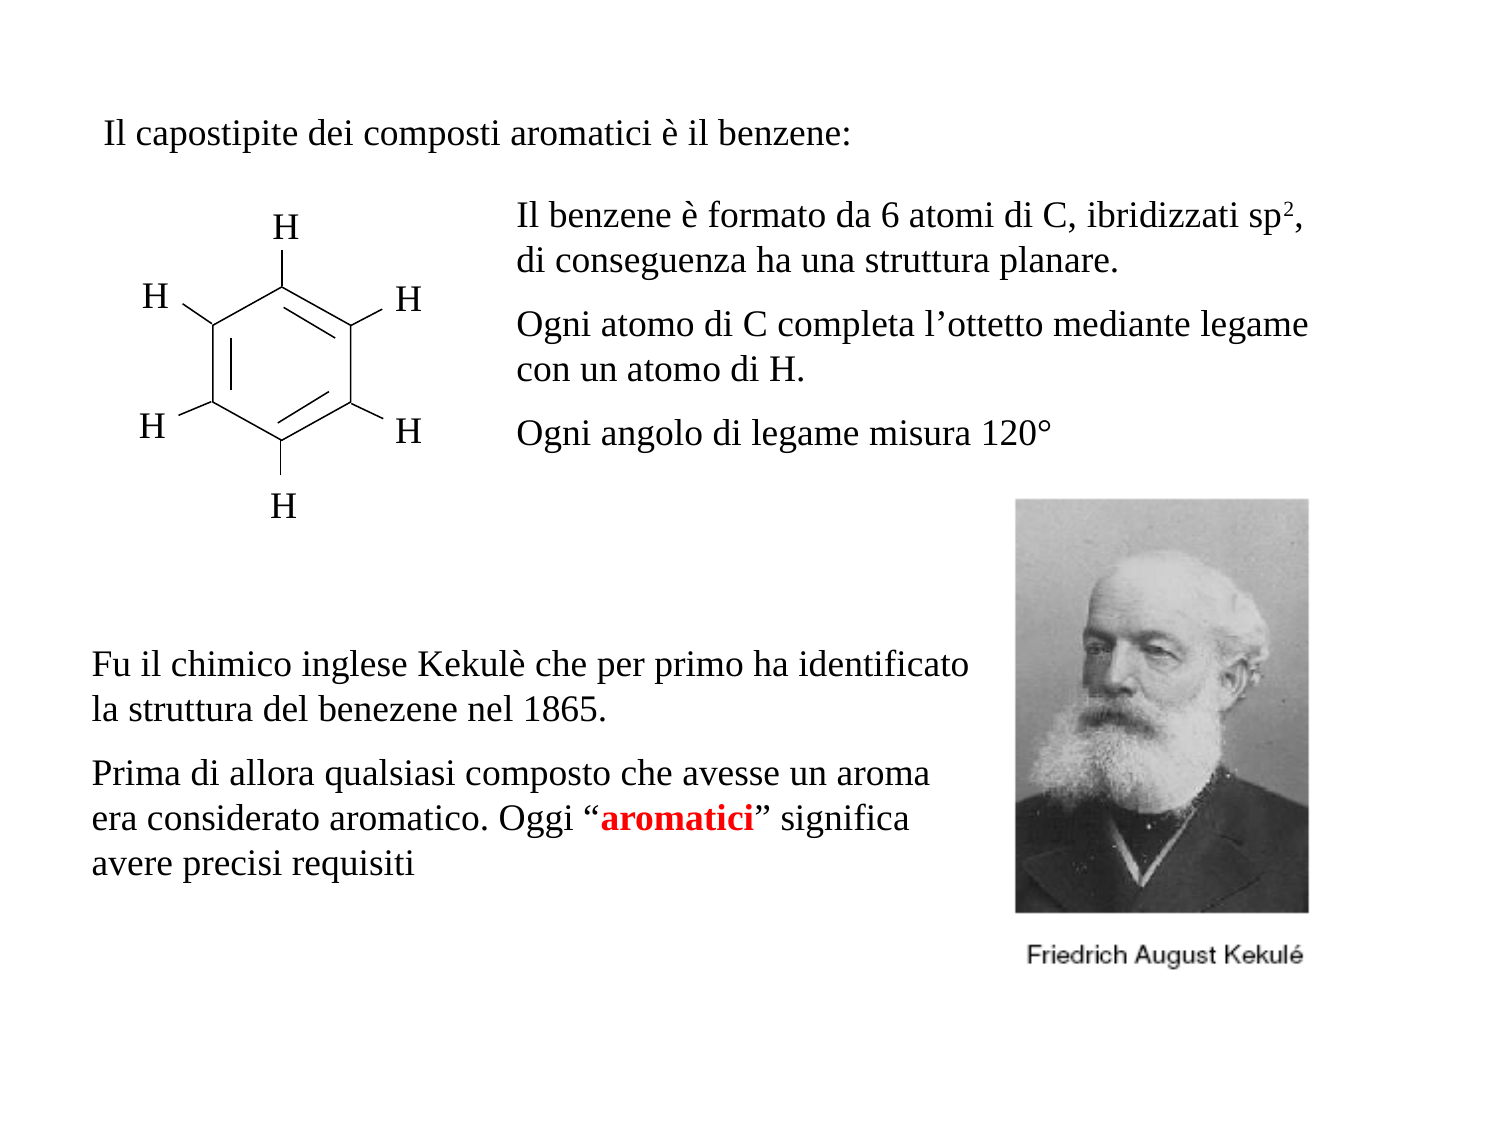

Il capostipite dei composti aromatici è il benzene:
Il benzene è formato da 6 atomi di C, ibridizzati sp2, di conseguenza ha una struttura planare.
Ogni atomo di C completa l’ottetto mediante legame con un atomo di H.
Ogni angolo di legame misura 120°
H
H
H
H
H
H
Fu il chimico inglese Kekulè che per primo ha identificato la struttura del benezene nel 1865.
Prima di allora qualsiasi composto che avesse un aroma era considerato aromatico. Oggi “aromatici” significa avere precisi requisiti